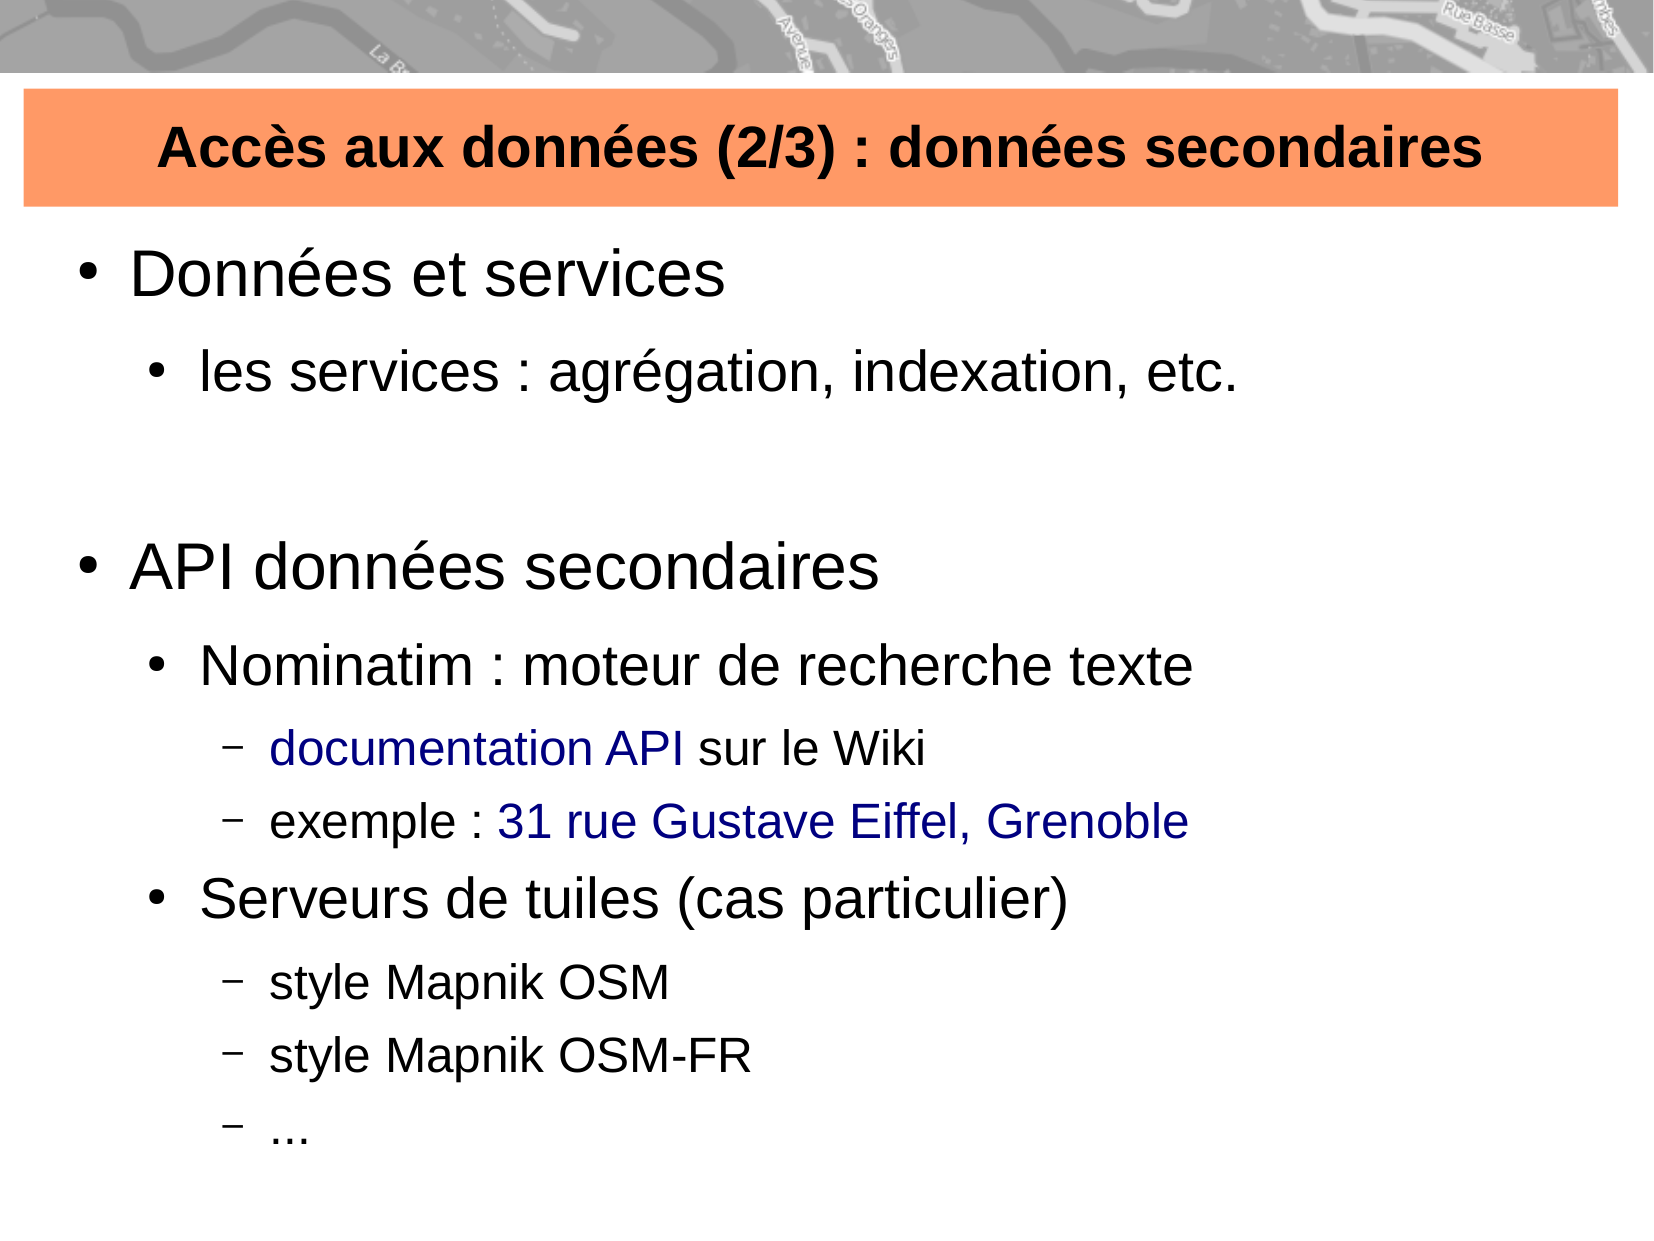

| | | | |
| --- | --- | --- | --- |
Accès aux données (2/3) : données secondaires
# Données et services
les services : agrégation, indexation, etc.
API données secondaires
Nominatim : moteur de recherche texte
documentation API sur le Wiki
exemple : 31 rue Gustave Eiffel, Grenoble
Serveurs de tuiles (cas particulier)
style Mapnik OSM
style Mapnik OSM-FR
...